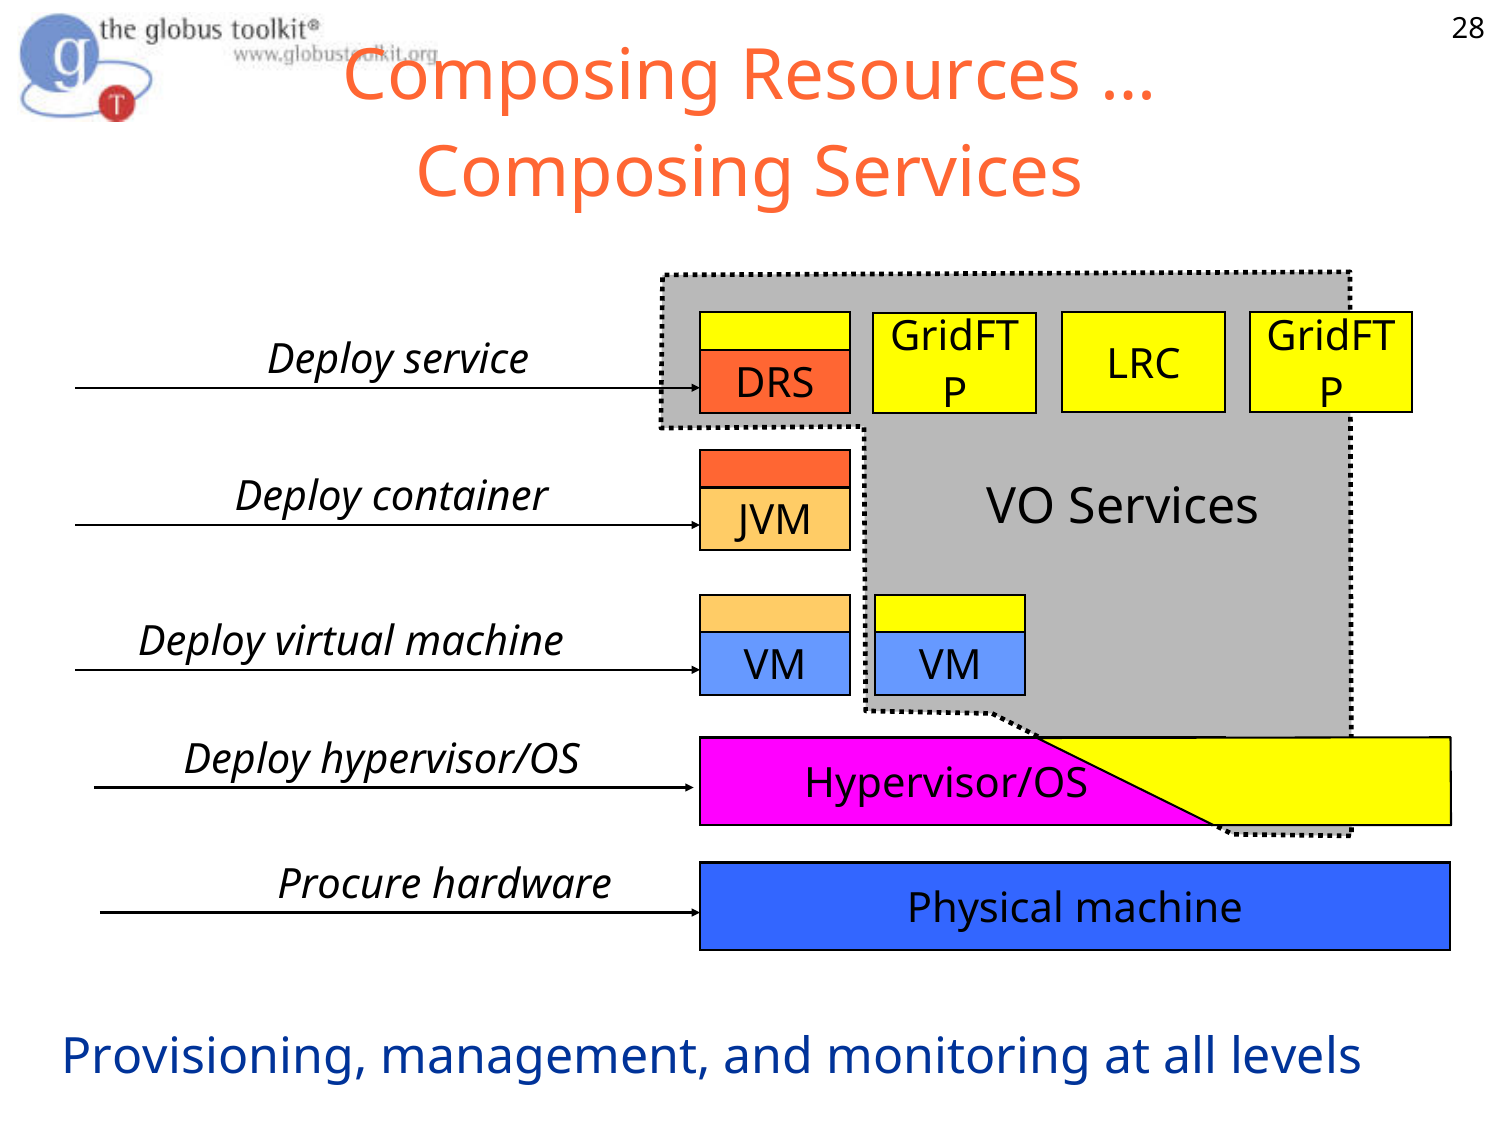

28
# Composing Resources … Composing Services
LRC
GridFTP
GridFTP
 Deploy service
DRS
 Deploy container
VO Services
JVM
 Deploy virtual machine
VM
VM
Deploy hypervisor/OS
Hypervisor/OS
Procure hardware
Physical machine
Provisioning, management, and monitoring at all levels